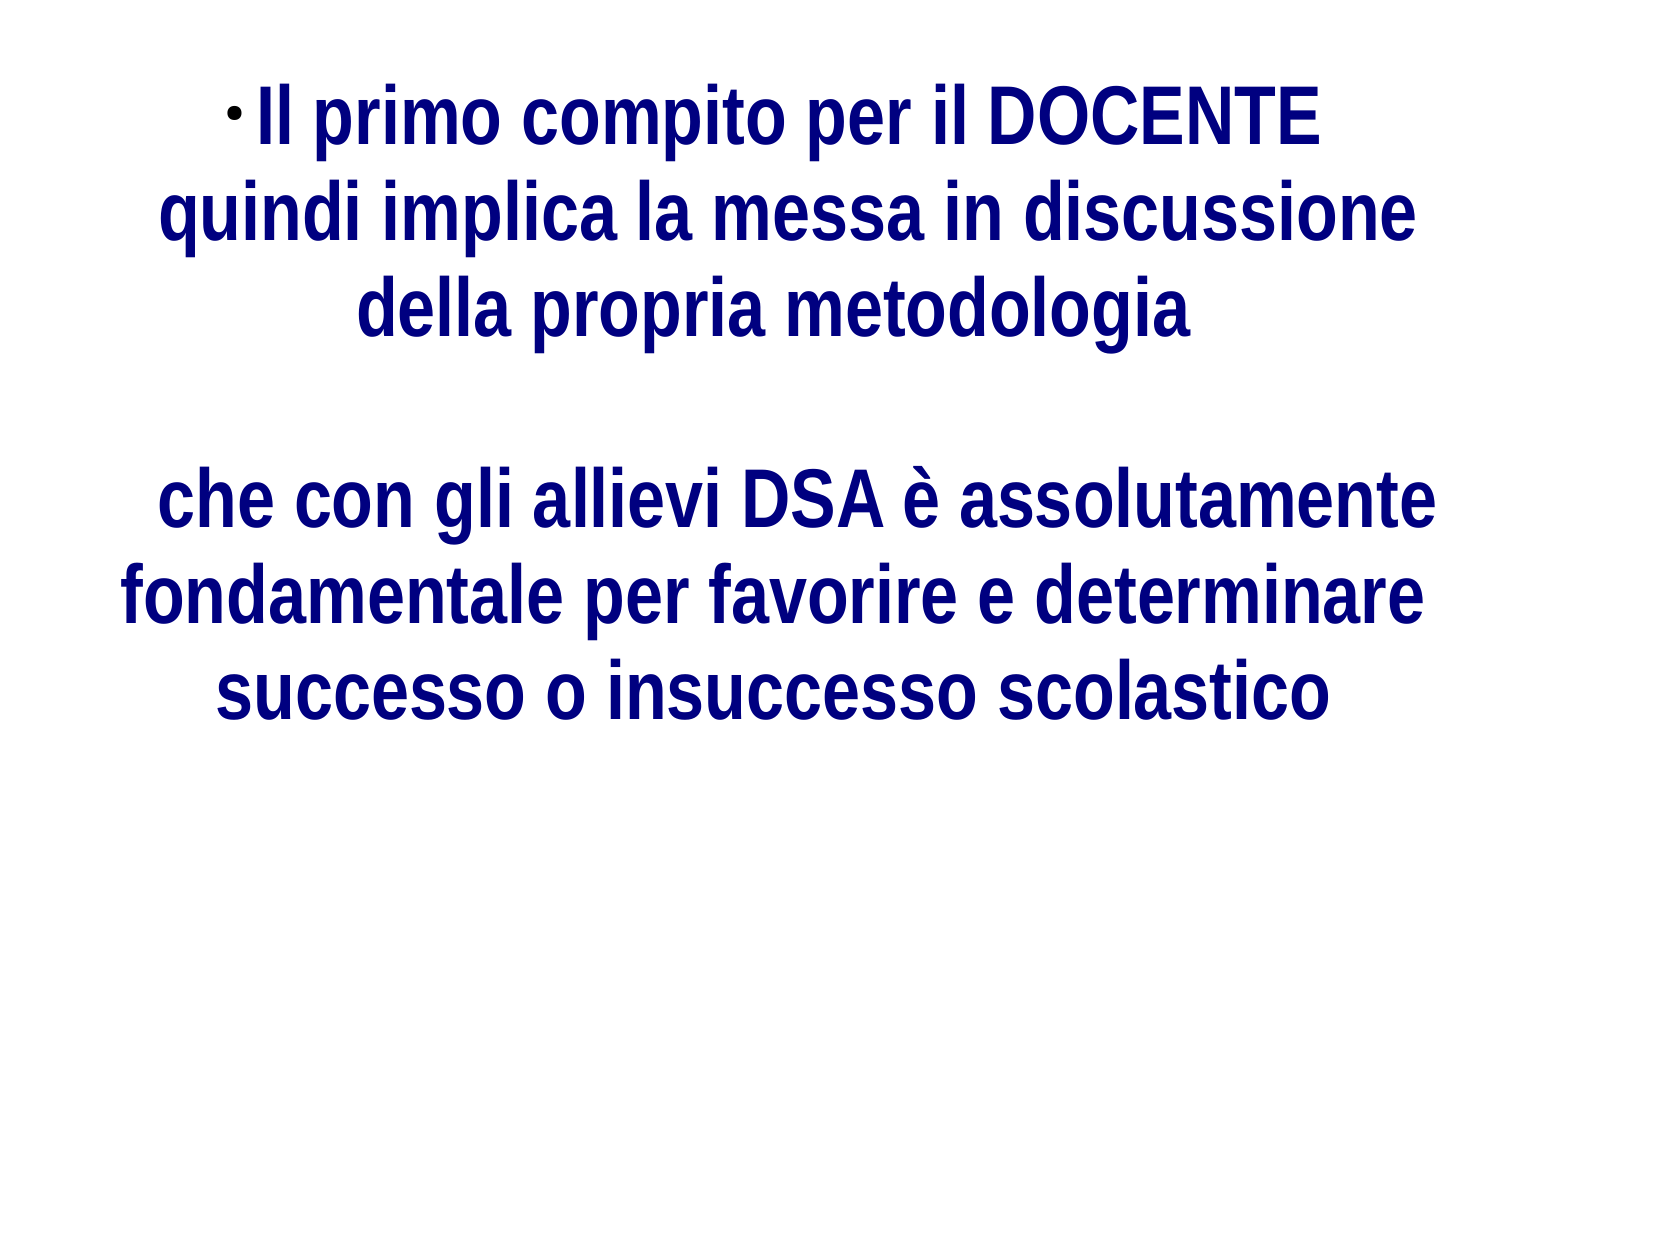

Il primo compito per il DOCENTE
quindi implica la messa in discussione della propria metodologia
 che con gli allievi DSA è assolutamente fondamentale per favorire e determinare successo o insuccesso scolastico